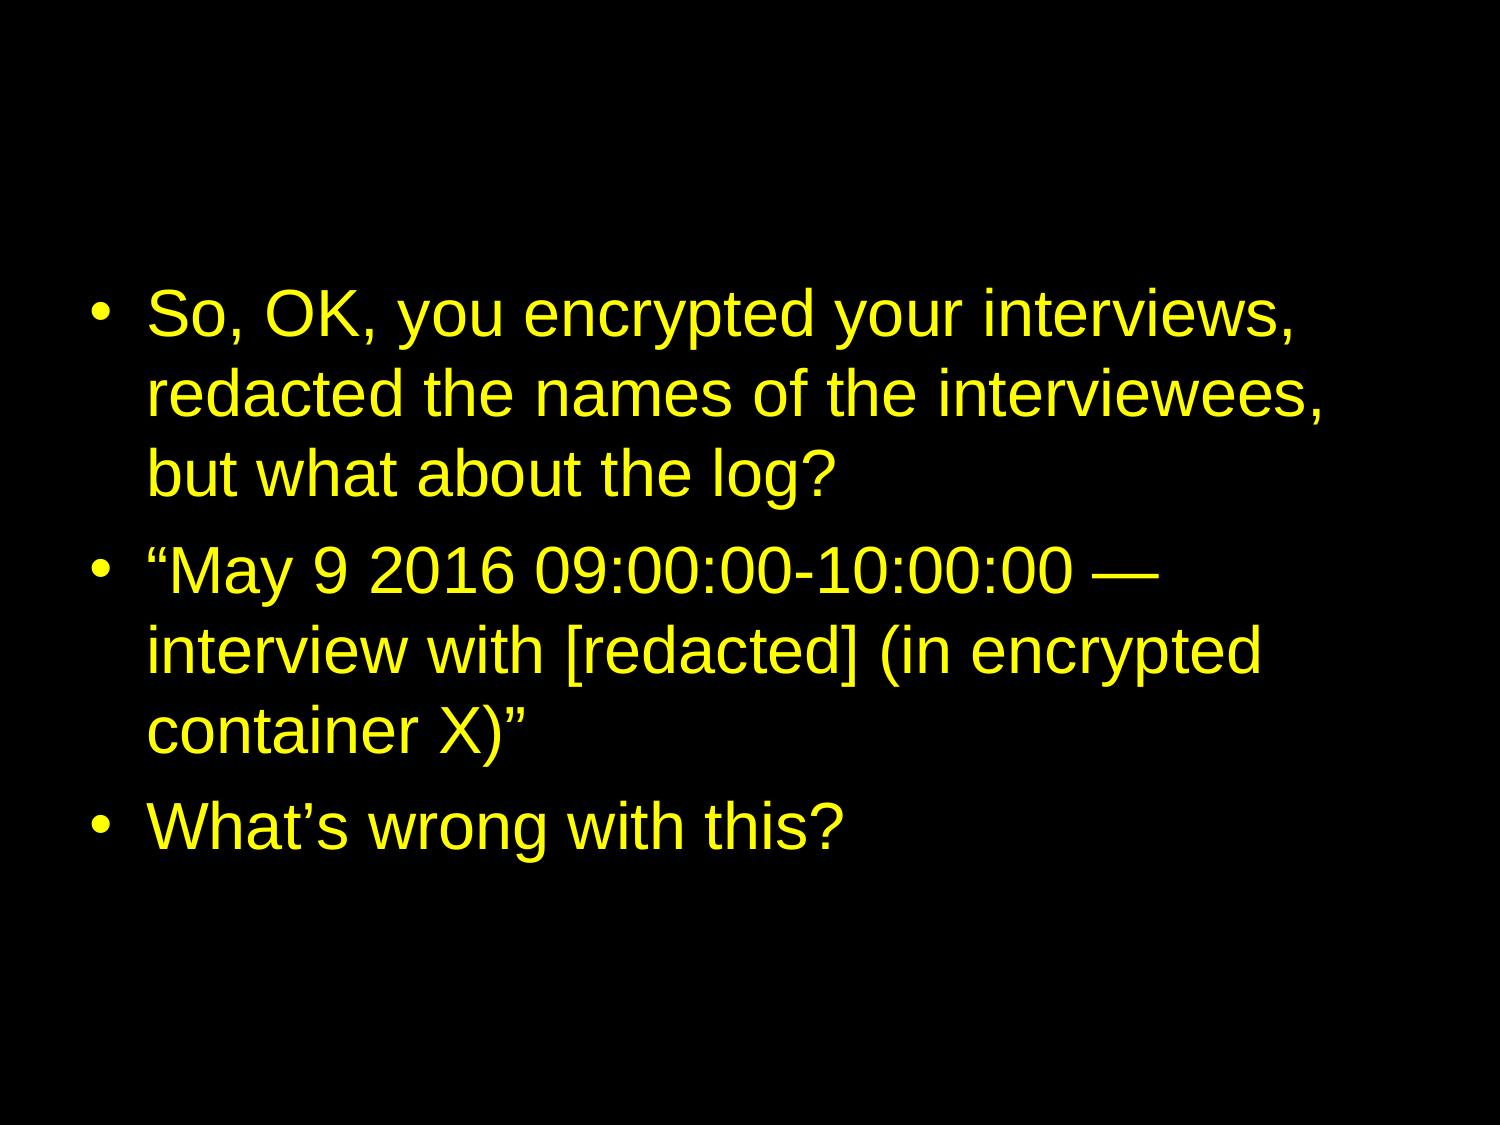

# So, OK, you encrypted your interviews, redacted the names of the interviewees, but what about the log?
“May 9 2016 09:00:00-10:00:00 — interview with [redacted] (in encrypted container X)”
What’s wrong with this?